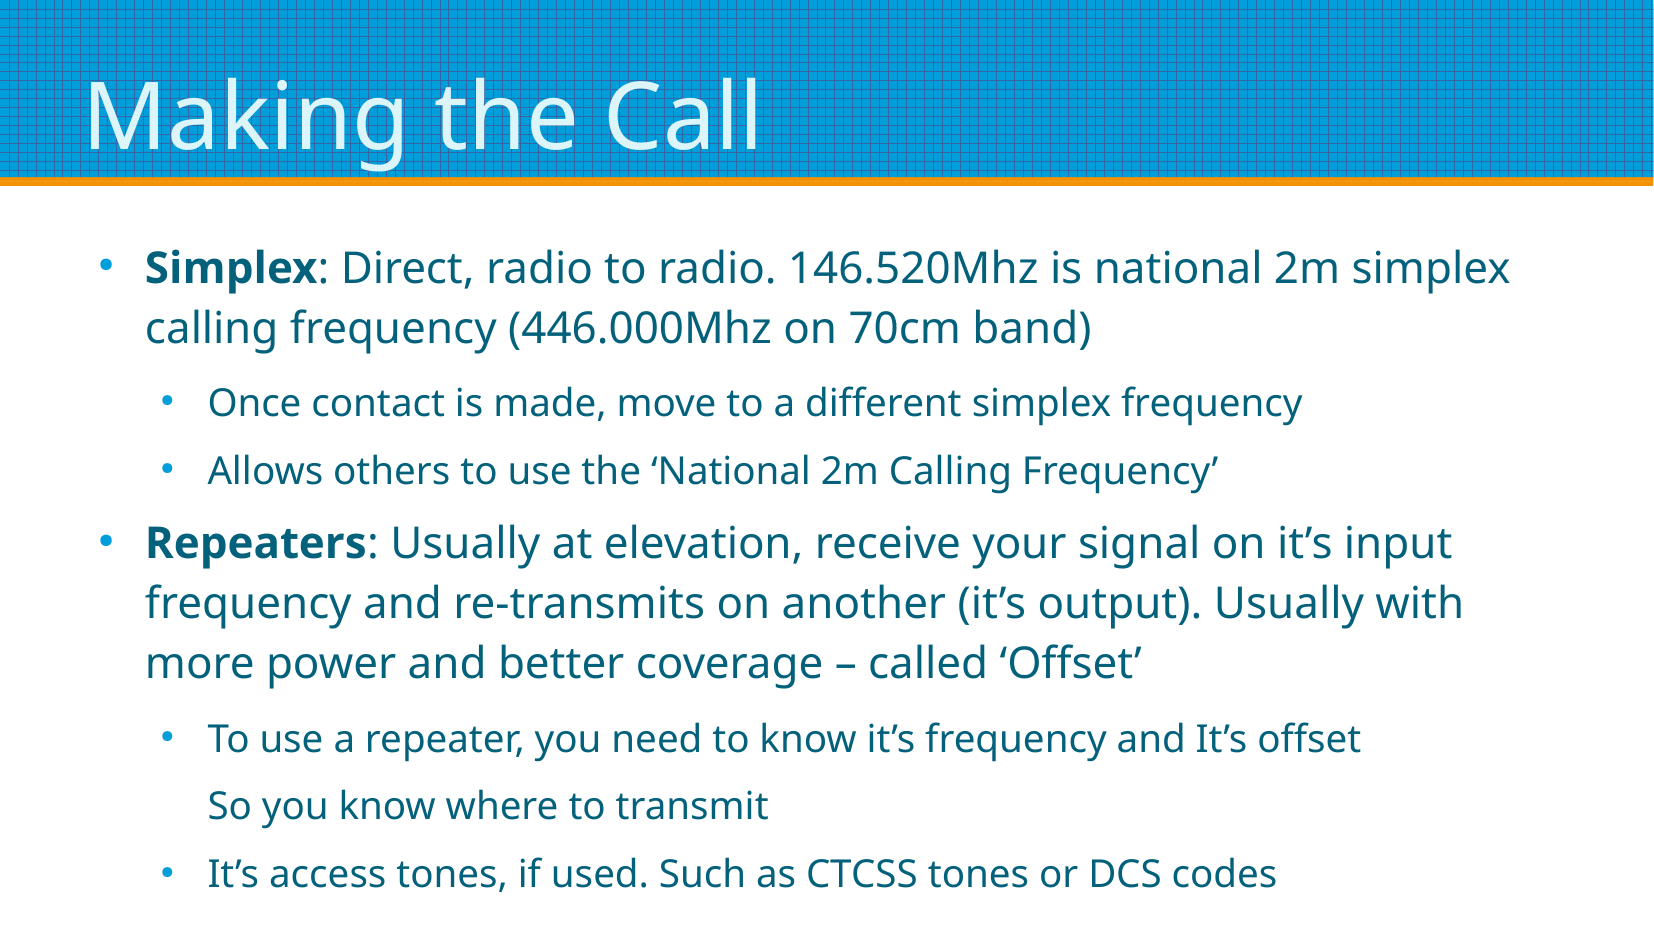

# Making the Call
Simplex: Direct, radio to radio. 146.520Mhz is national 2m simplex calling frequency (446.000Mhz on 70cm band)
Once contact is made, move to a different simplex frequency
Allows others to use the ‘National 2m Calling Frequency’
Repeaters: Usually at elevation, receive your signal on it’s input frequency and re-transmits on another (it’s output). Usually with more power and better coverage – called ‘Offset’
To use a repeater, you need to know it’s frequency and It’s offset
So you know where to transmit
It’s access tones, if used. Such as CTCSS tones or DCS codes